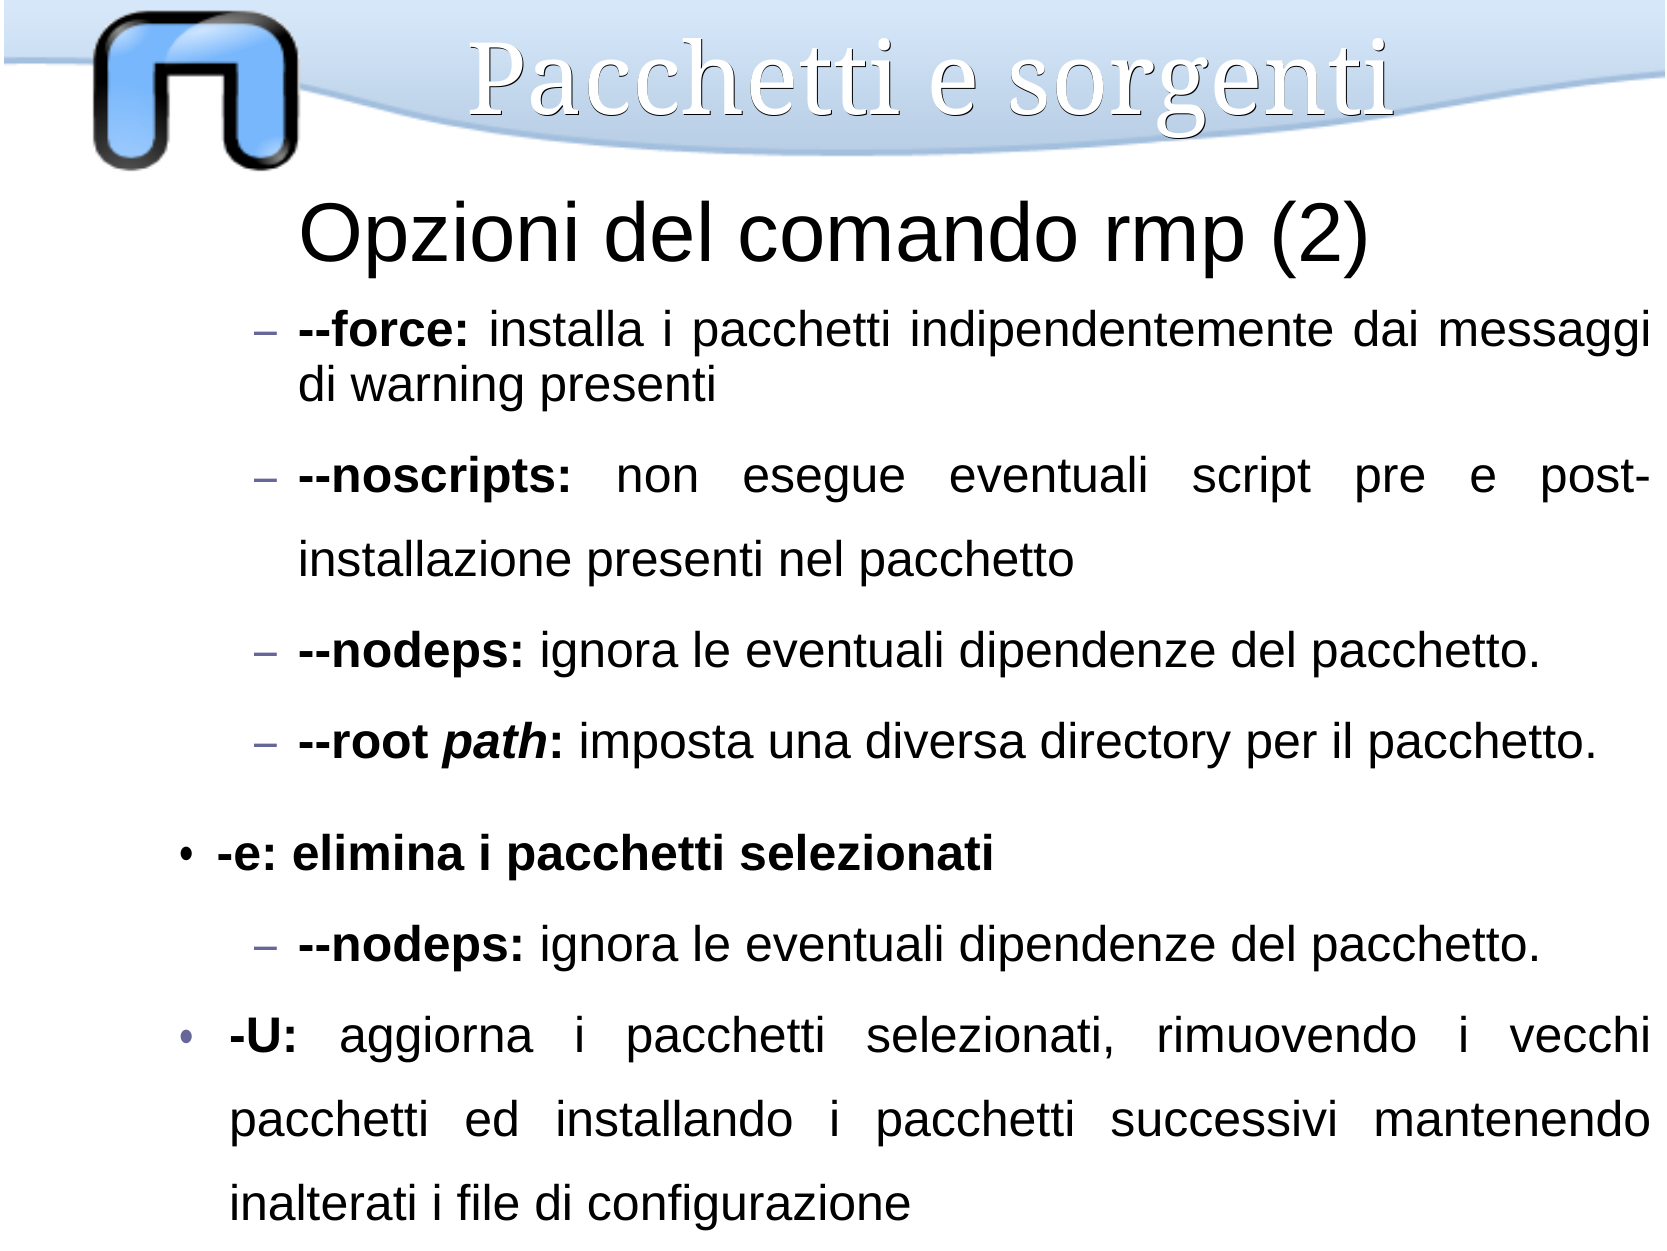

Pacchetti e sorgenti
# Opzioni del comando rmp (2)
--force: installa i pacchetti indipendentemente dai messaggi di warning presenti
--noscripts: non esegue eventuali script pre e post-installazione presenti nel pacchetto
--nodeps: ignora le eventuali dipendenze del pacchetto.
--root path: imposta una diversa directory per il pacchetto.
-e: elimina i pacchetti selezionati
--nodeps: ignora le eventuali dipendenze del pacchetto.
-U: aggiorna i pacchetti selezionati, rimuovendo i vecchi pacchetti ed installando i pacchetti successivi mantenendo inalterati i file di configurazione